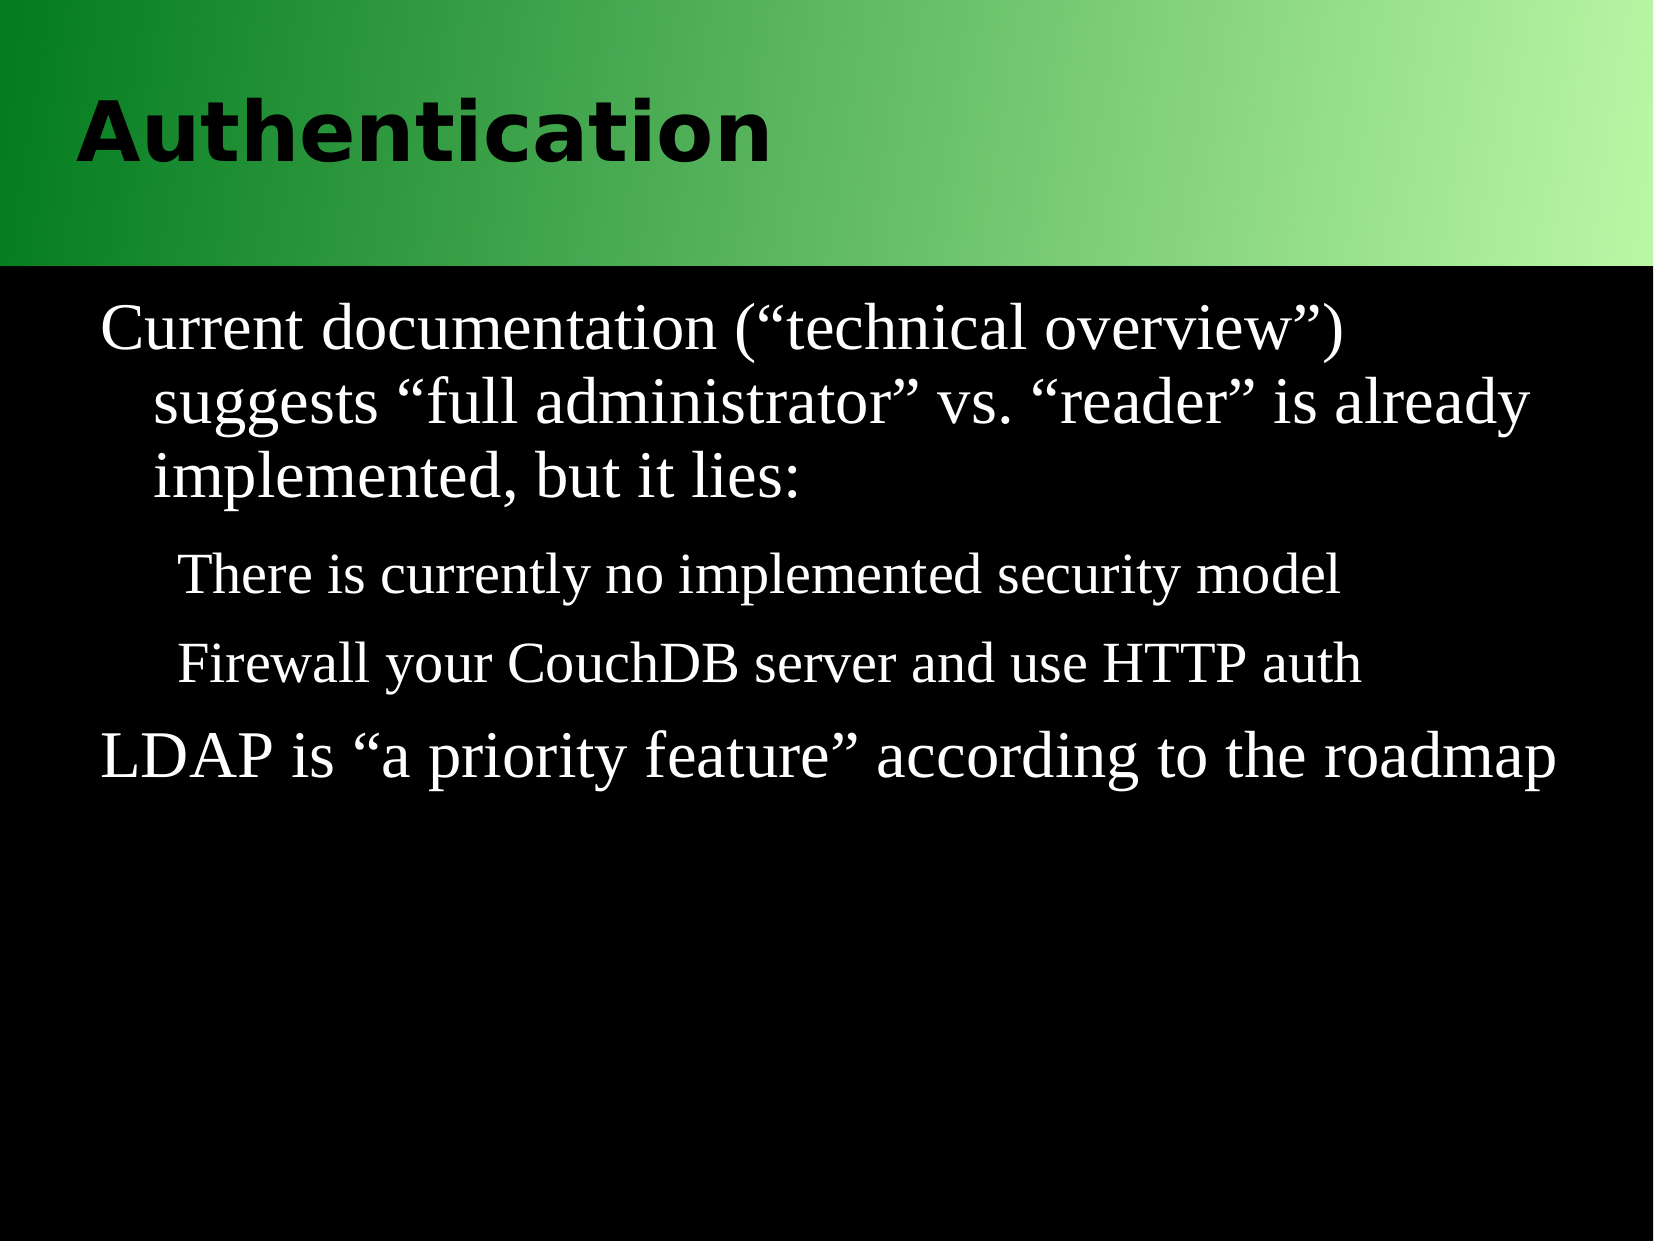

# Authentication
Current documentation (“technical overview”) suggests “full administrator” vs. “reader” is already implemented, but it lies:
There is currently no implemented security model
Firewall your CouchDB server and use HTTP auth
LDAP is “a priority feature” according to the roadmap